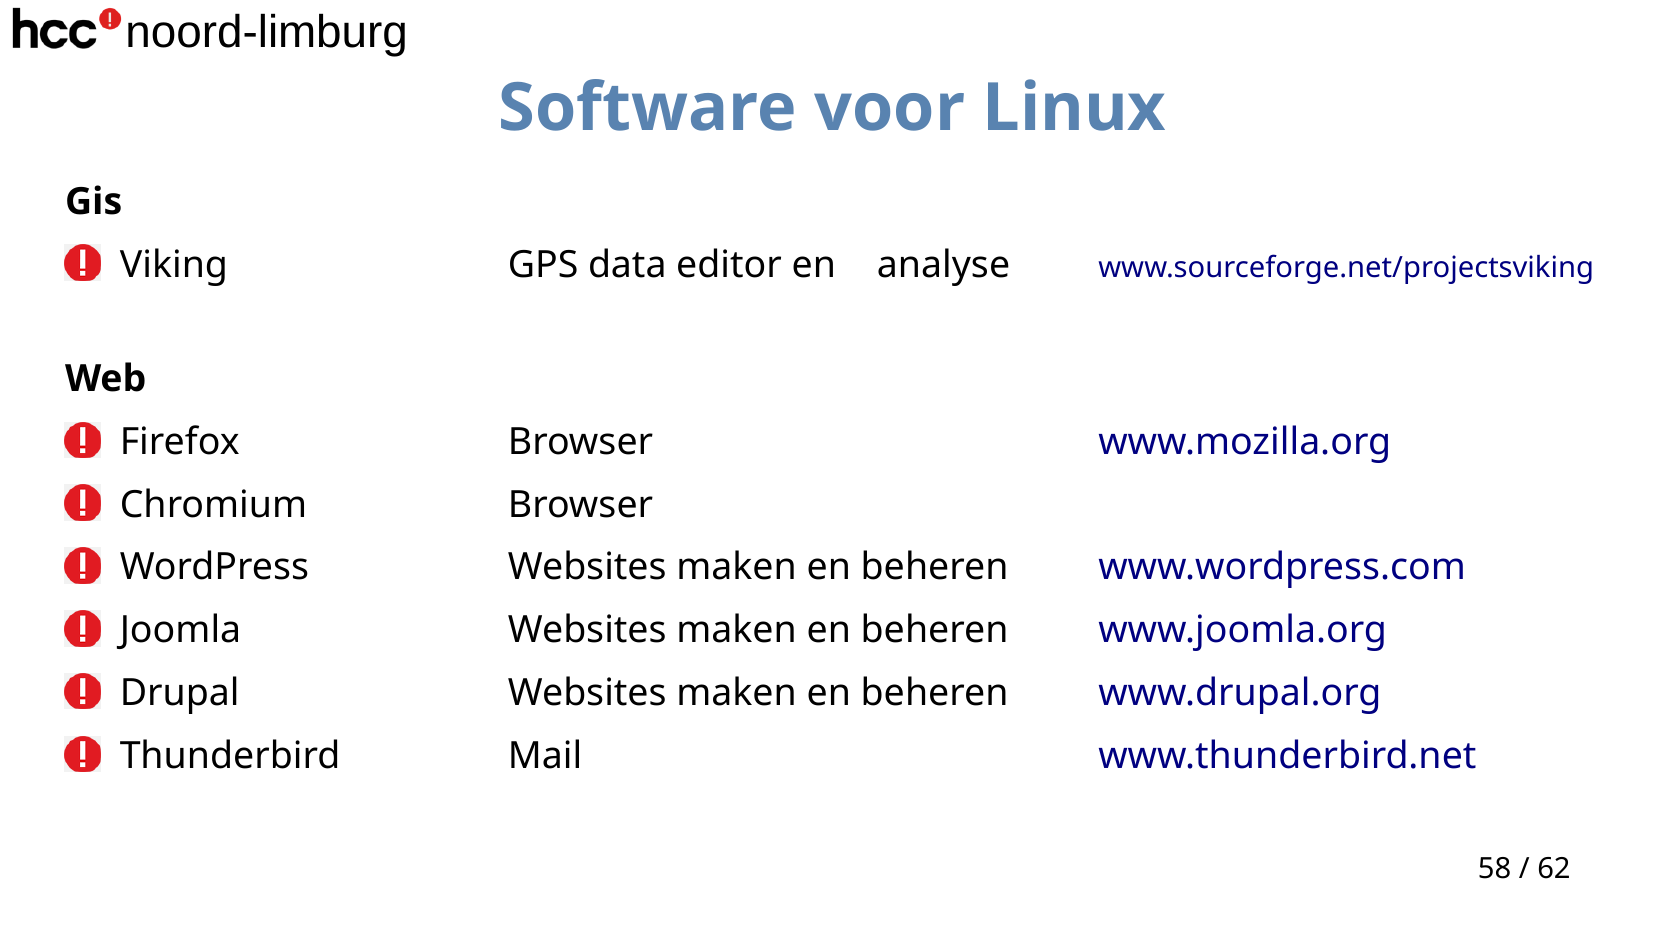

Software voor Linux
# Gis
 Viking				GPS data editor en	analyse		www.sourceforge.net/projectsviking
Web
 Firefox				Browser							www.mozilla.org
 Chromium			Browser
 WordPress			Websites maken en beheren		www.wordpress.com
 Joomla				Websites maken en beheren		www.joomla.org
 Drupal 				Websites maken en beheren		www.drupal.org
 Thunderbird			Mail							www.thunderbird.net
58